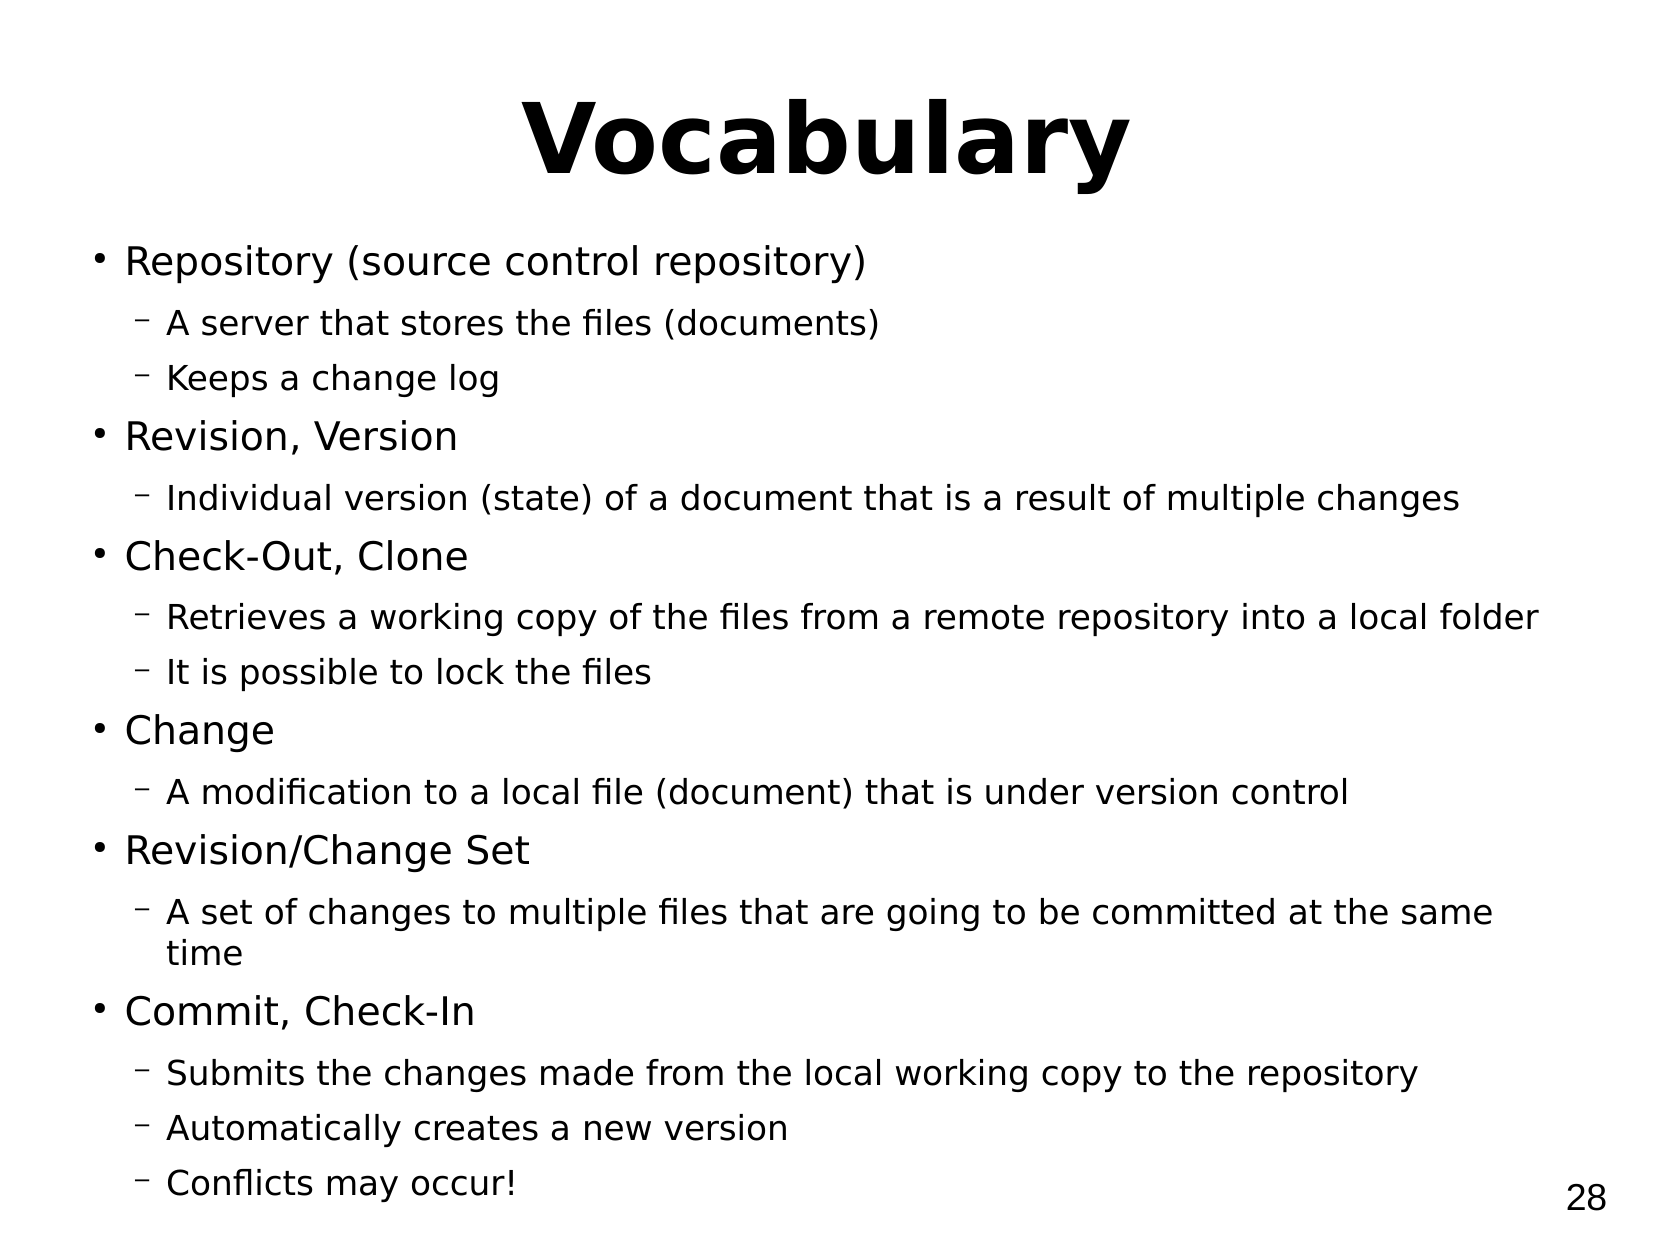

# Vocabulary
Repository (source control repository)
A server that stores the files (documents)
Keeps a change log
Revision, Version
Individual version (state) of a document that is a result of multiple changes
Check-Out, Clone
Retrieves a working copy of the files from a remote repository into a local folder
It is possible to lock the files
Change
A modification to a local file (document) that is under version control
Revision/Change Set
A set of changes to multiple files that are going to be committed at the same time
Commit, Check-In
Submits the changes made from the local working copy to the repository
Automatically creates a new version
Conflicts may occur!